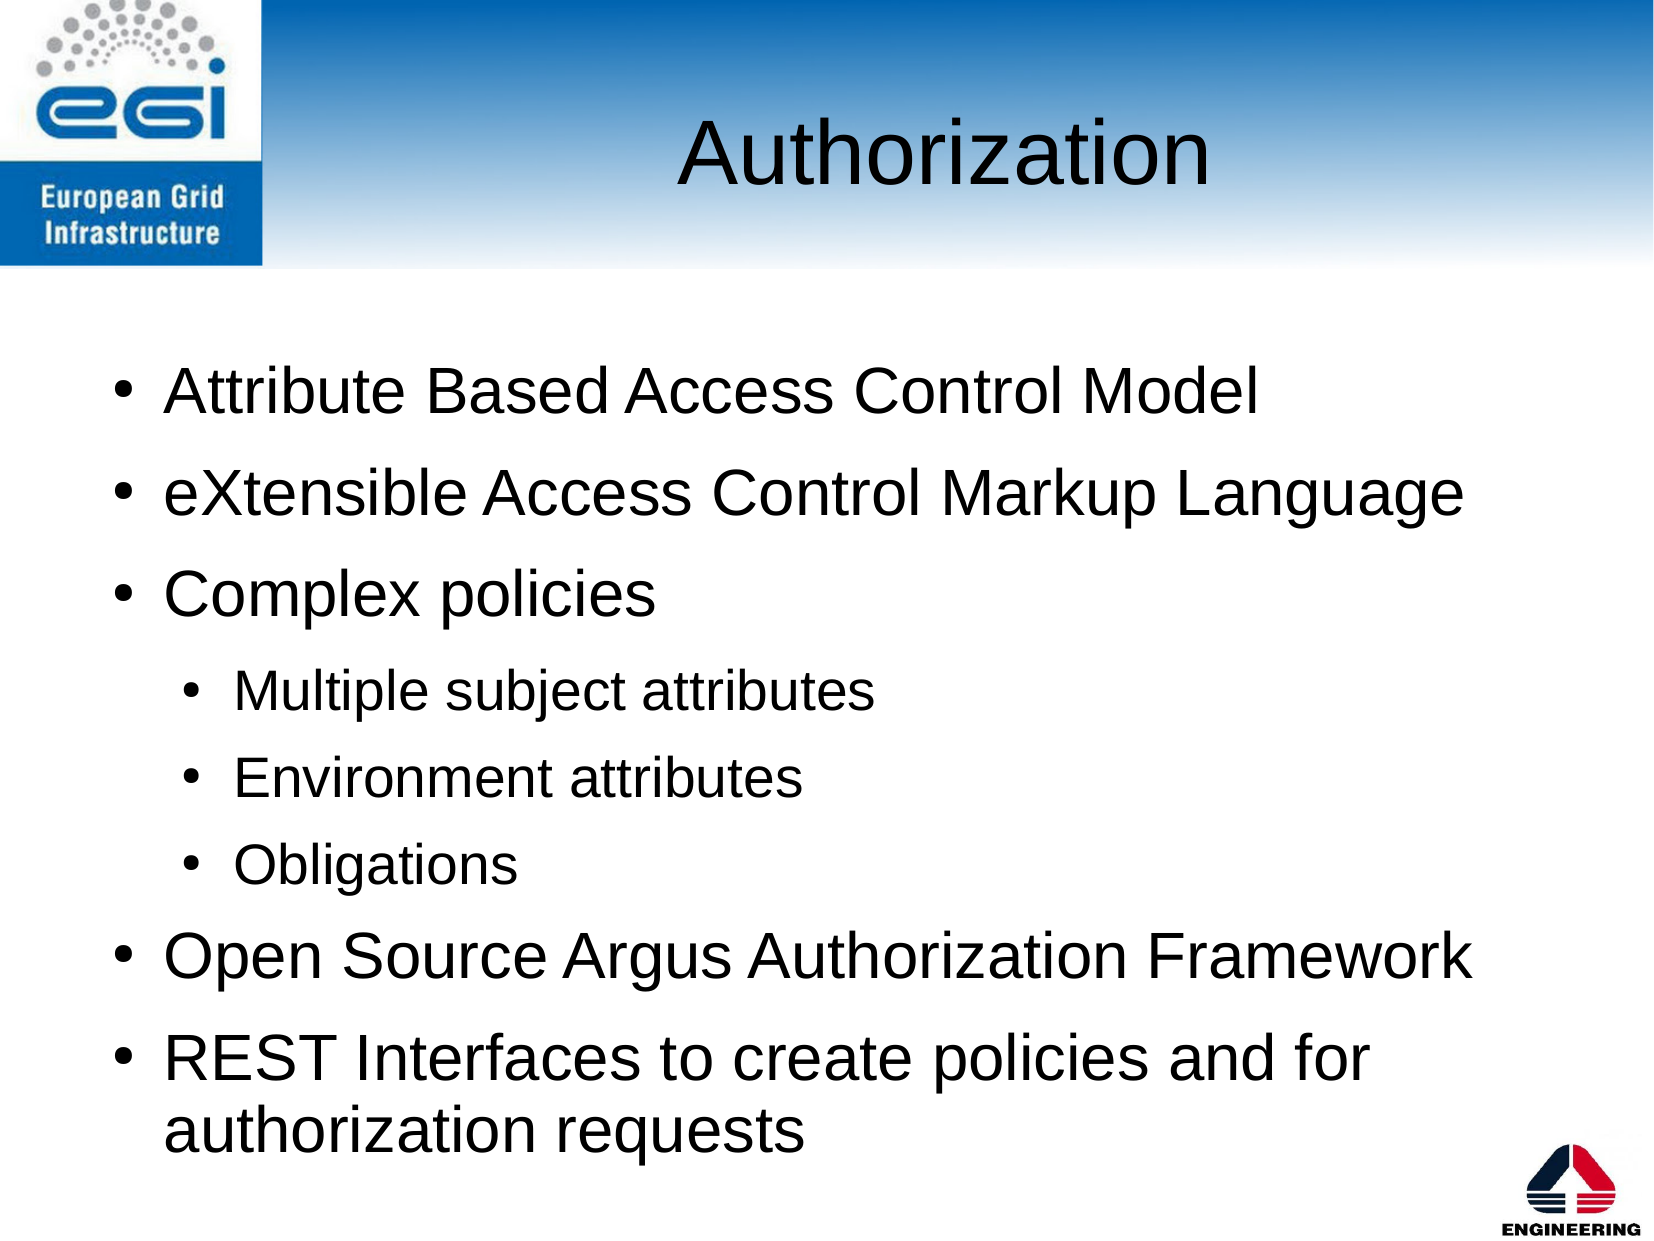

# Authorization
Attribute Based Access Control Model
eXtensible Access Control Markup Language
Complex policies
Multiple subject attributes
Environment attributes
Obligations
Open Source Argus Authorization Framework
REST Interfaces to create policies and for authorization requests